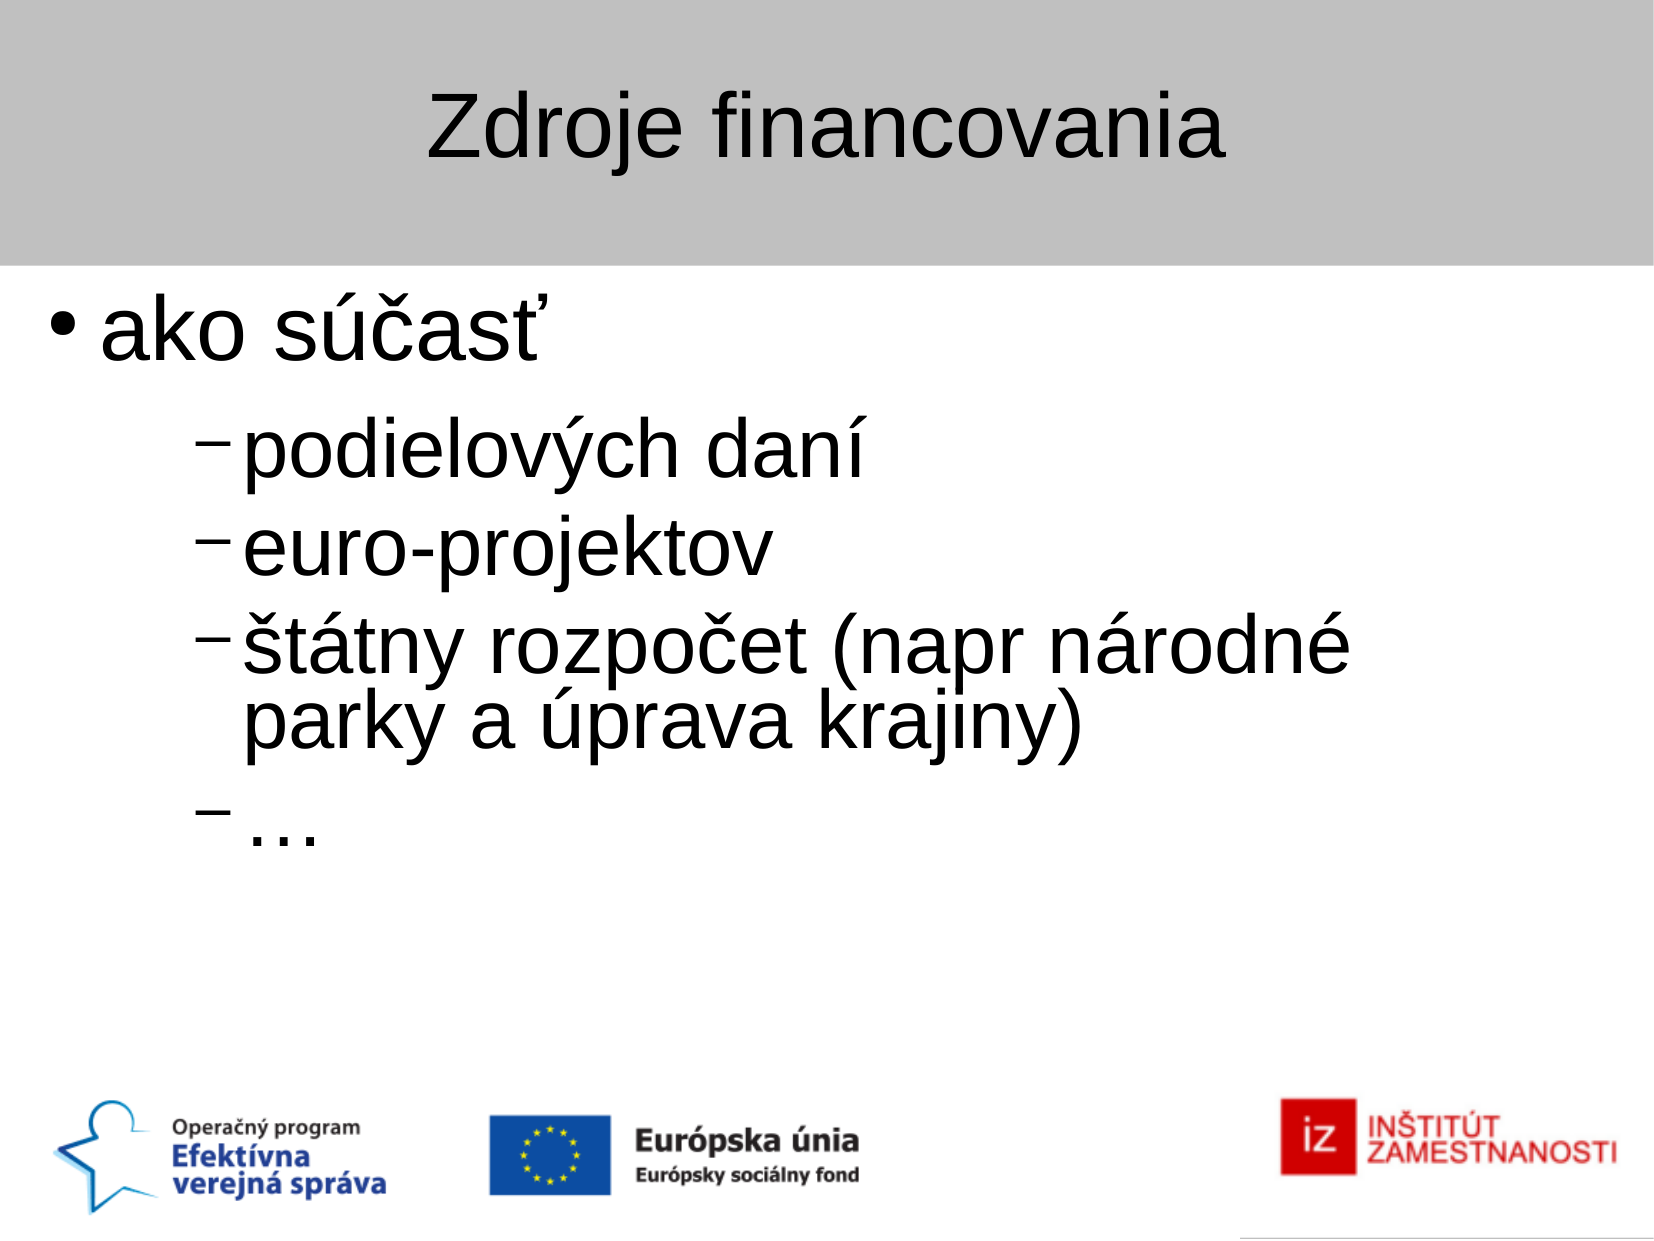

# Zdroje financovania
ako súčasť
podielových daní
euro-projektov
štátny rozpočet (napr národné parky a úprava krajiny)
…